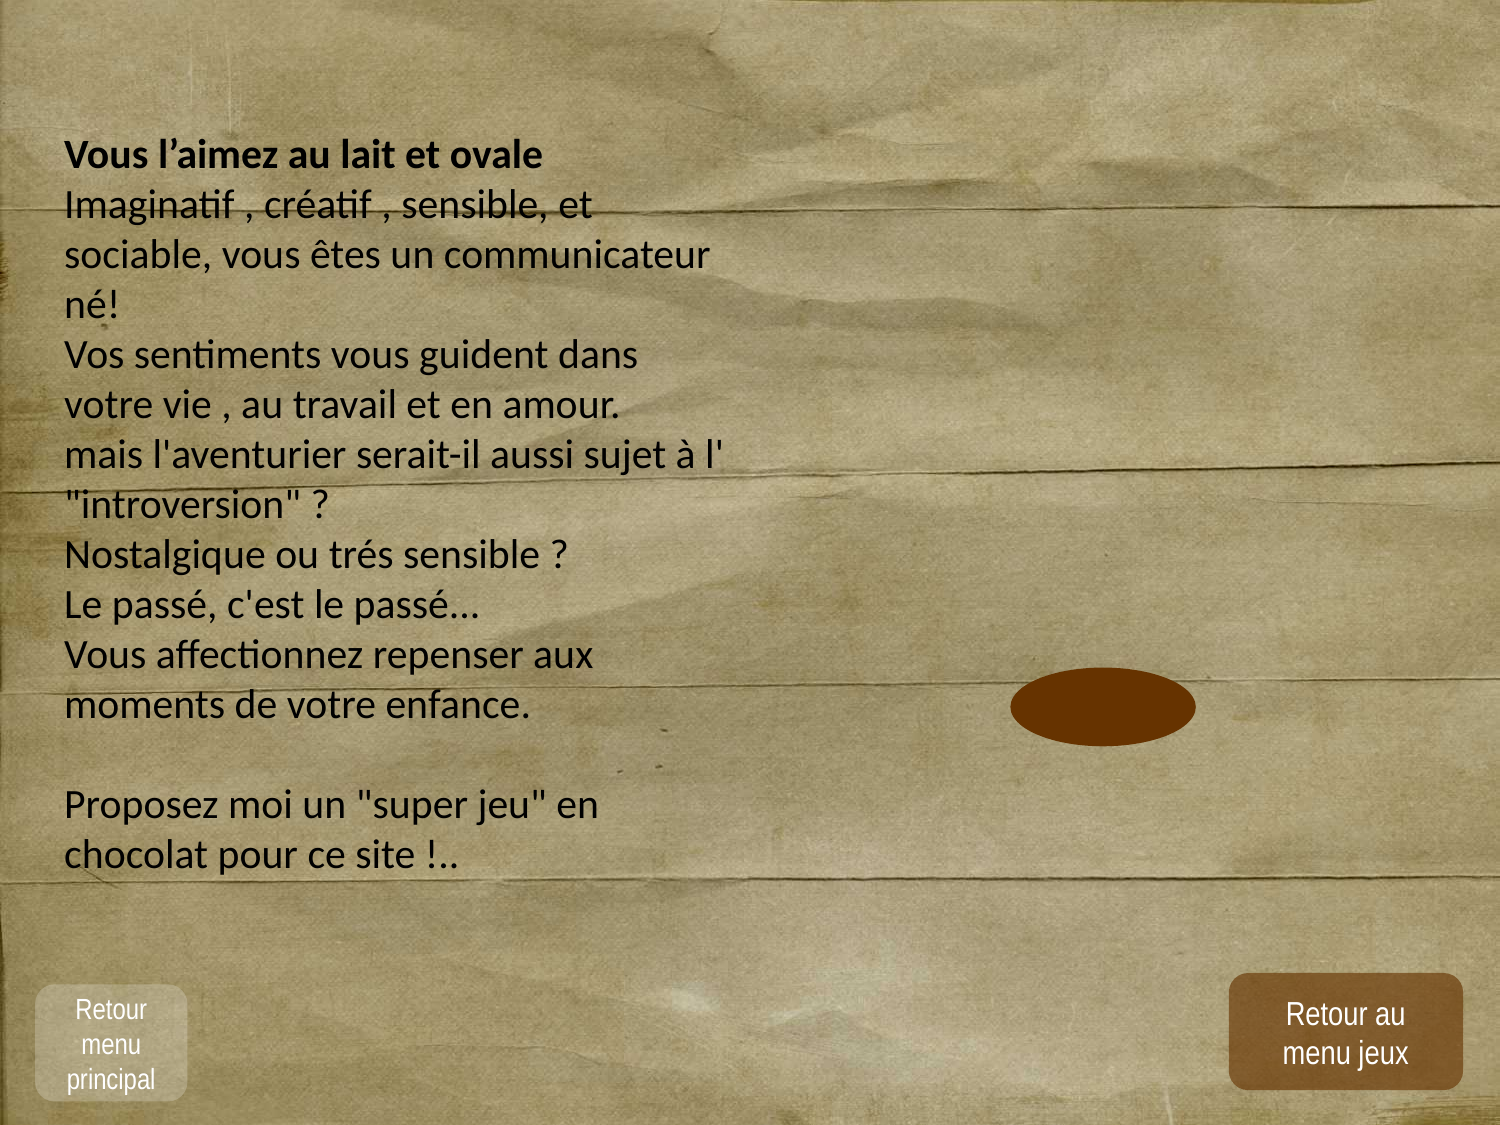

Vous l’aimez au lait et ovale
Imaginatif , créatif , sensible, et sociable, vous êtes un communicateur né!
Vos sentiments vous guident dans votre vie , au travail et en amour.
mais l'aventurier serait-il aussi sujet à l' "introversion" ?
Nostalgique ou trés sensible ?
Le passé, c'est le passé...
Vous affectionnez repenser aux moments de votre enfance.
Proposez moi un "super jeu" en chocolat pour ce site !..
Retour au menu jeux
Retour menu
principal